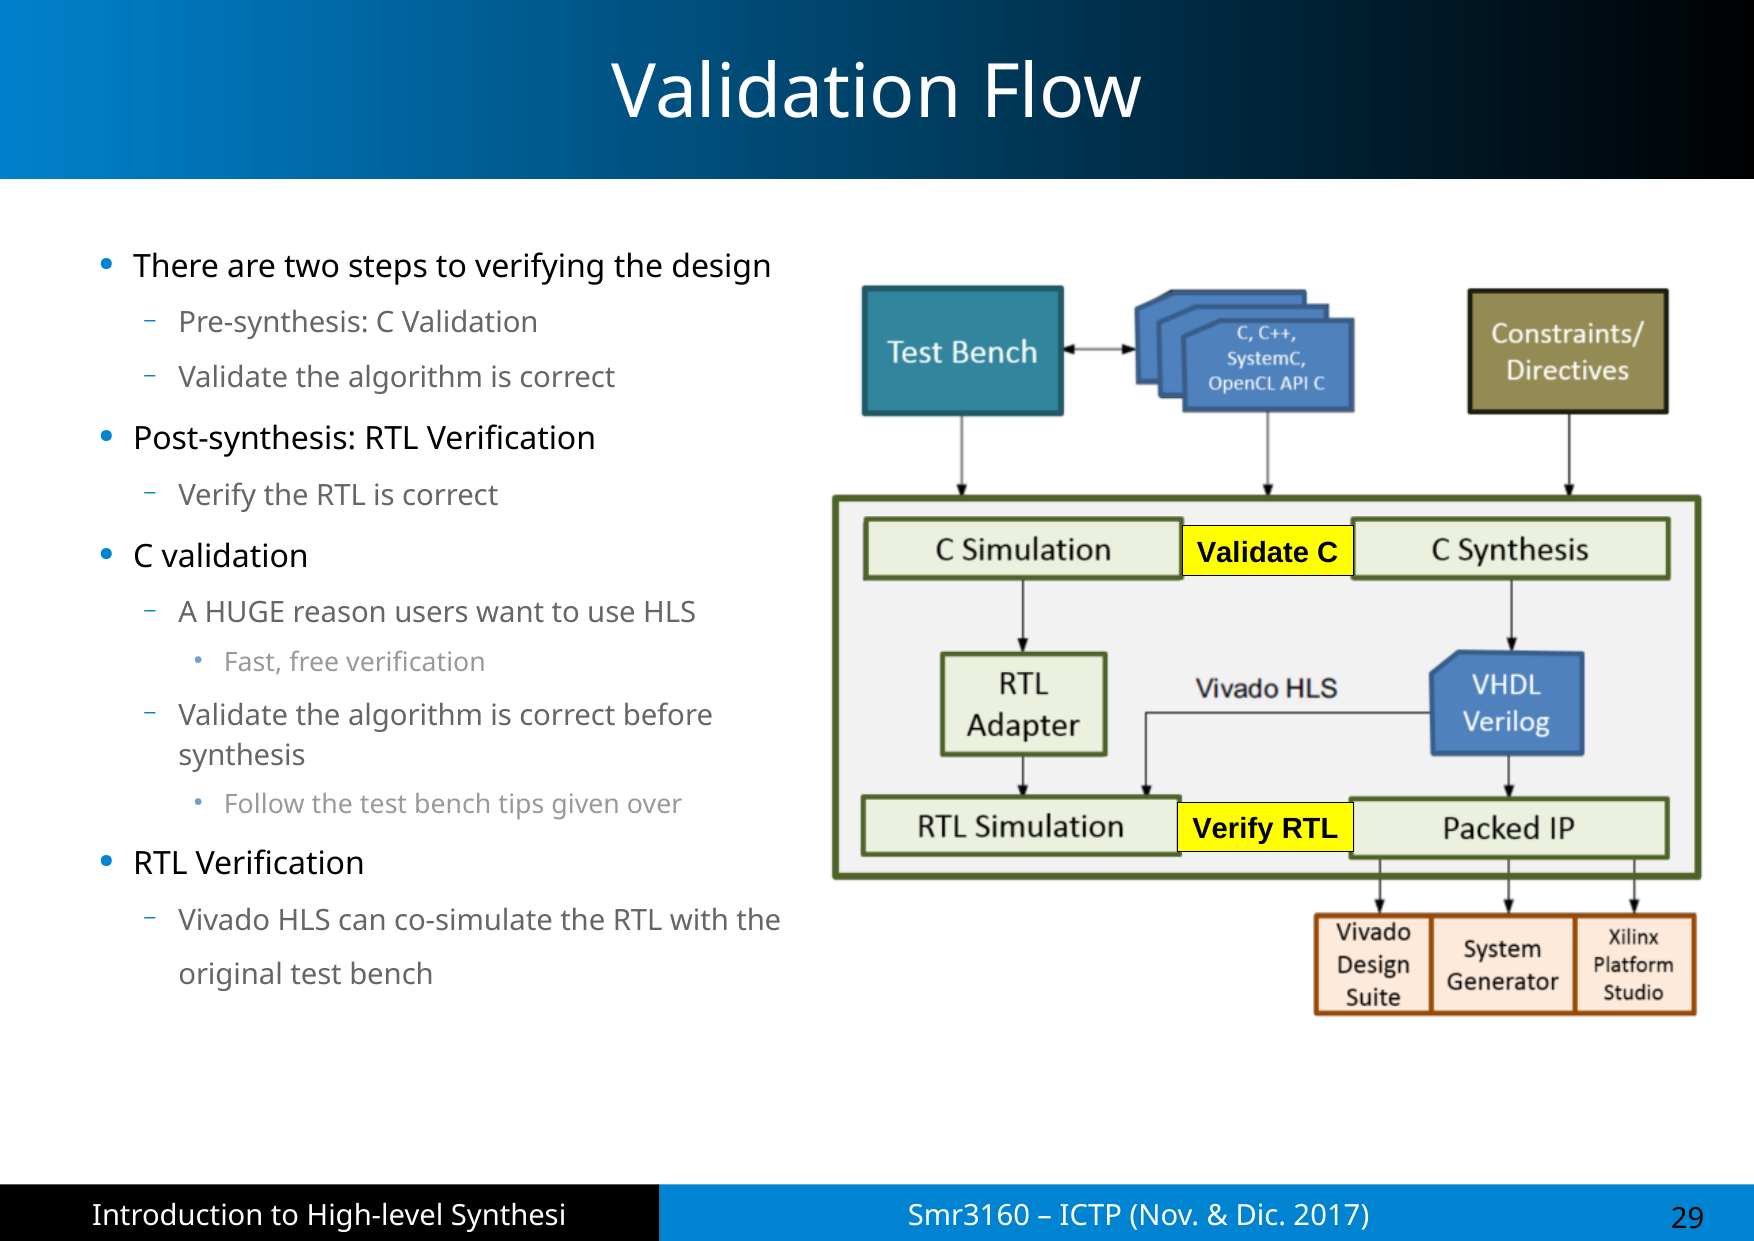

# Validation Flow
There are two steps to verifying the design
Pre-synthesis: C Validation
Validate the algorithm is correct
Post-synthesis: RTL Verification
Verify the RTL is correct
C validation
A HUGE reason users want to use HLS
Fast, free verification
Validate the algorithm is correct before synthesis
Follow the test bench tips given over
RTL Verification
Vivado HLS can co-simulate the RTL with the
original test bench
Validate C
Verify RTL
29